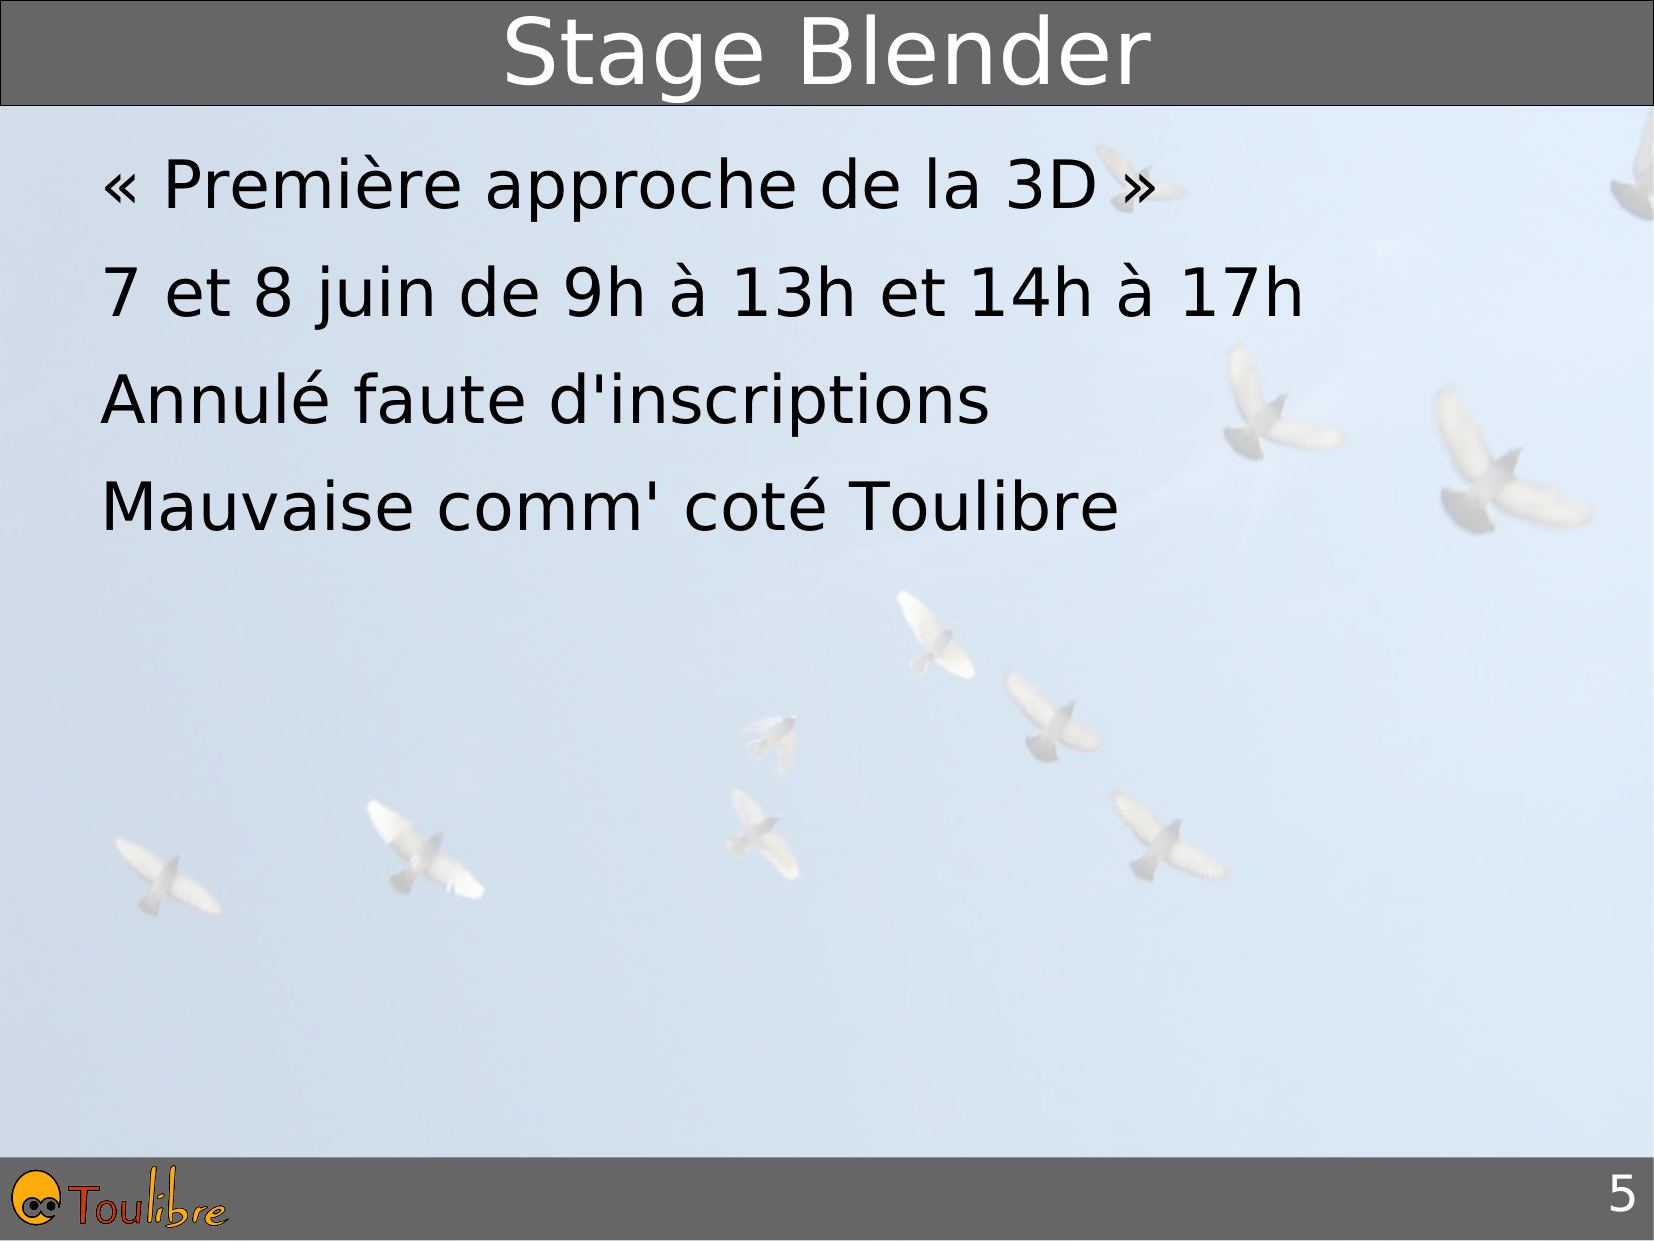

# Stage Blender
« Première approche de la 3D »
7 et 8 juin de 9h à 13h et 14h à 17h
Annulé faute d'inscriptions
Mauvaise comm' coté Toulibre